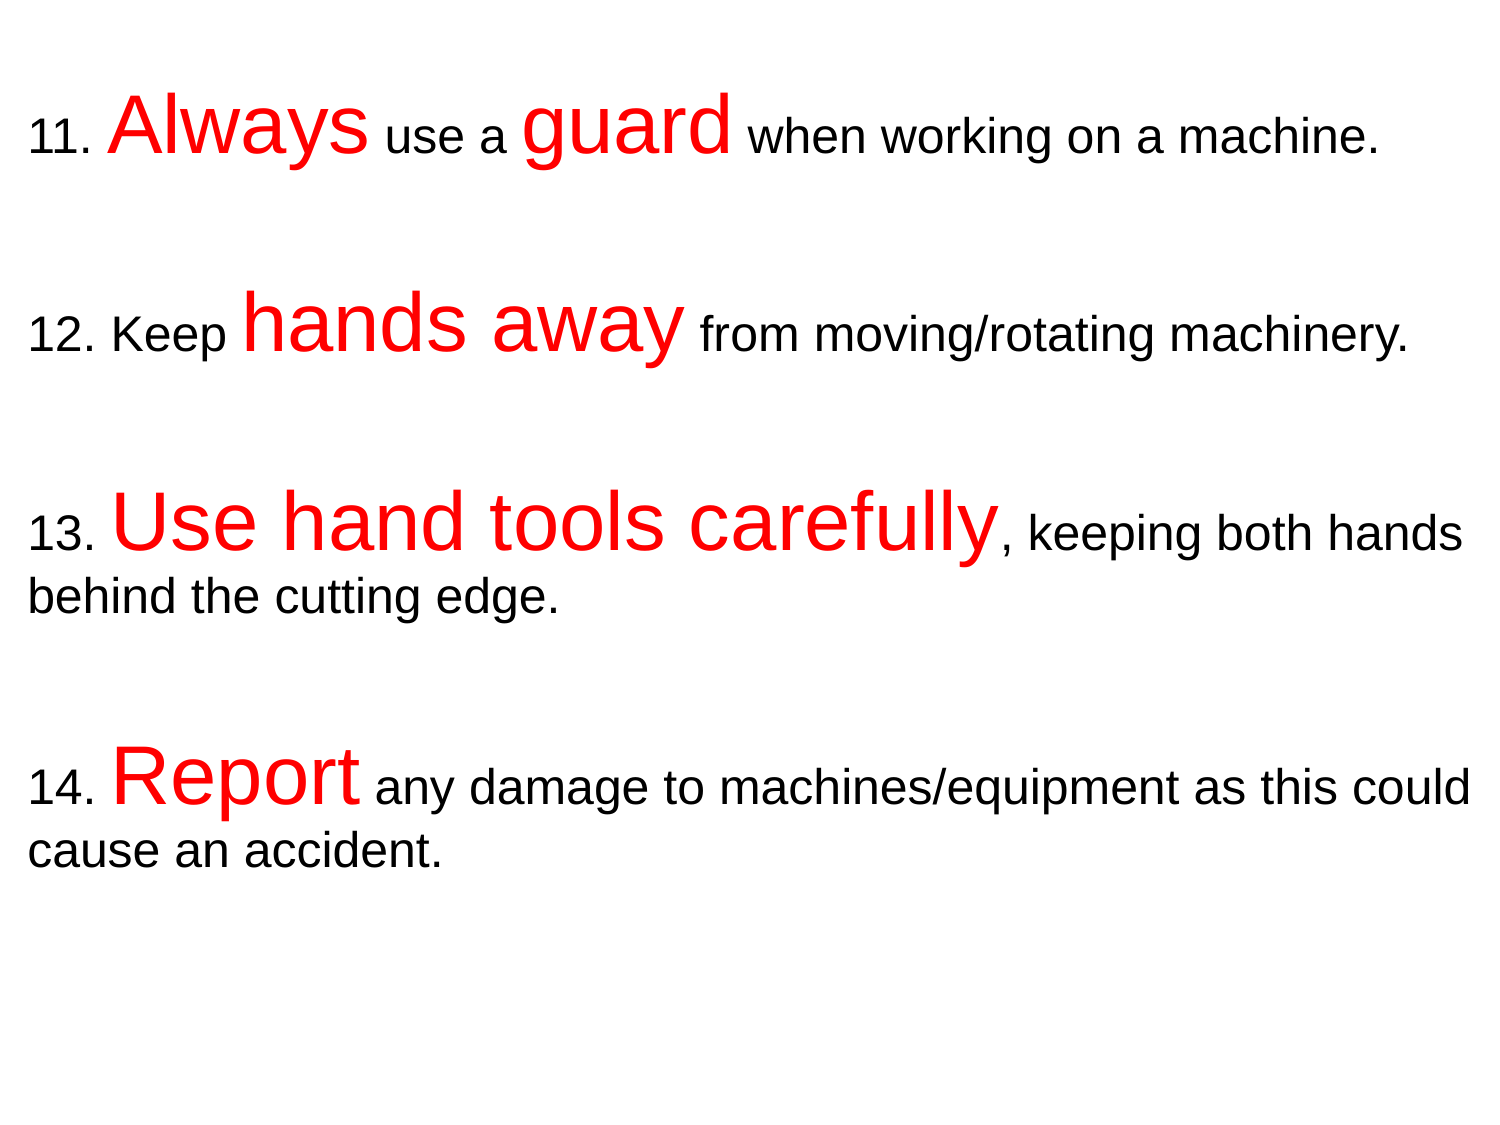

11. Always use a guard when working on a machine.
12. Keep hands away from moving/rotating machinery.
13. Use hand tools carefully, keeping both hands behind the cutting edge.
14. Report any damage to machines/equipment as this could cause an accident.